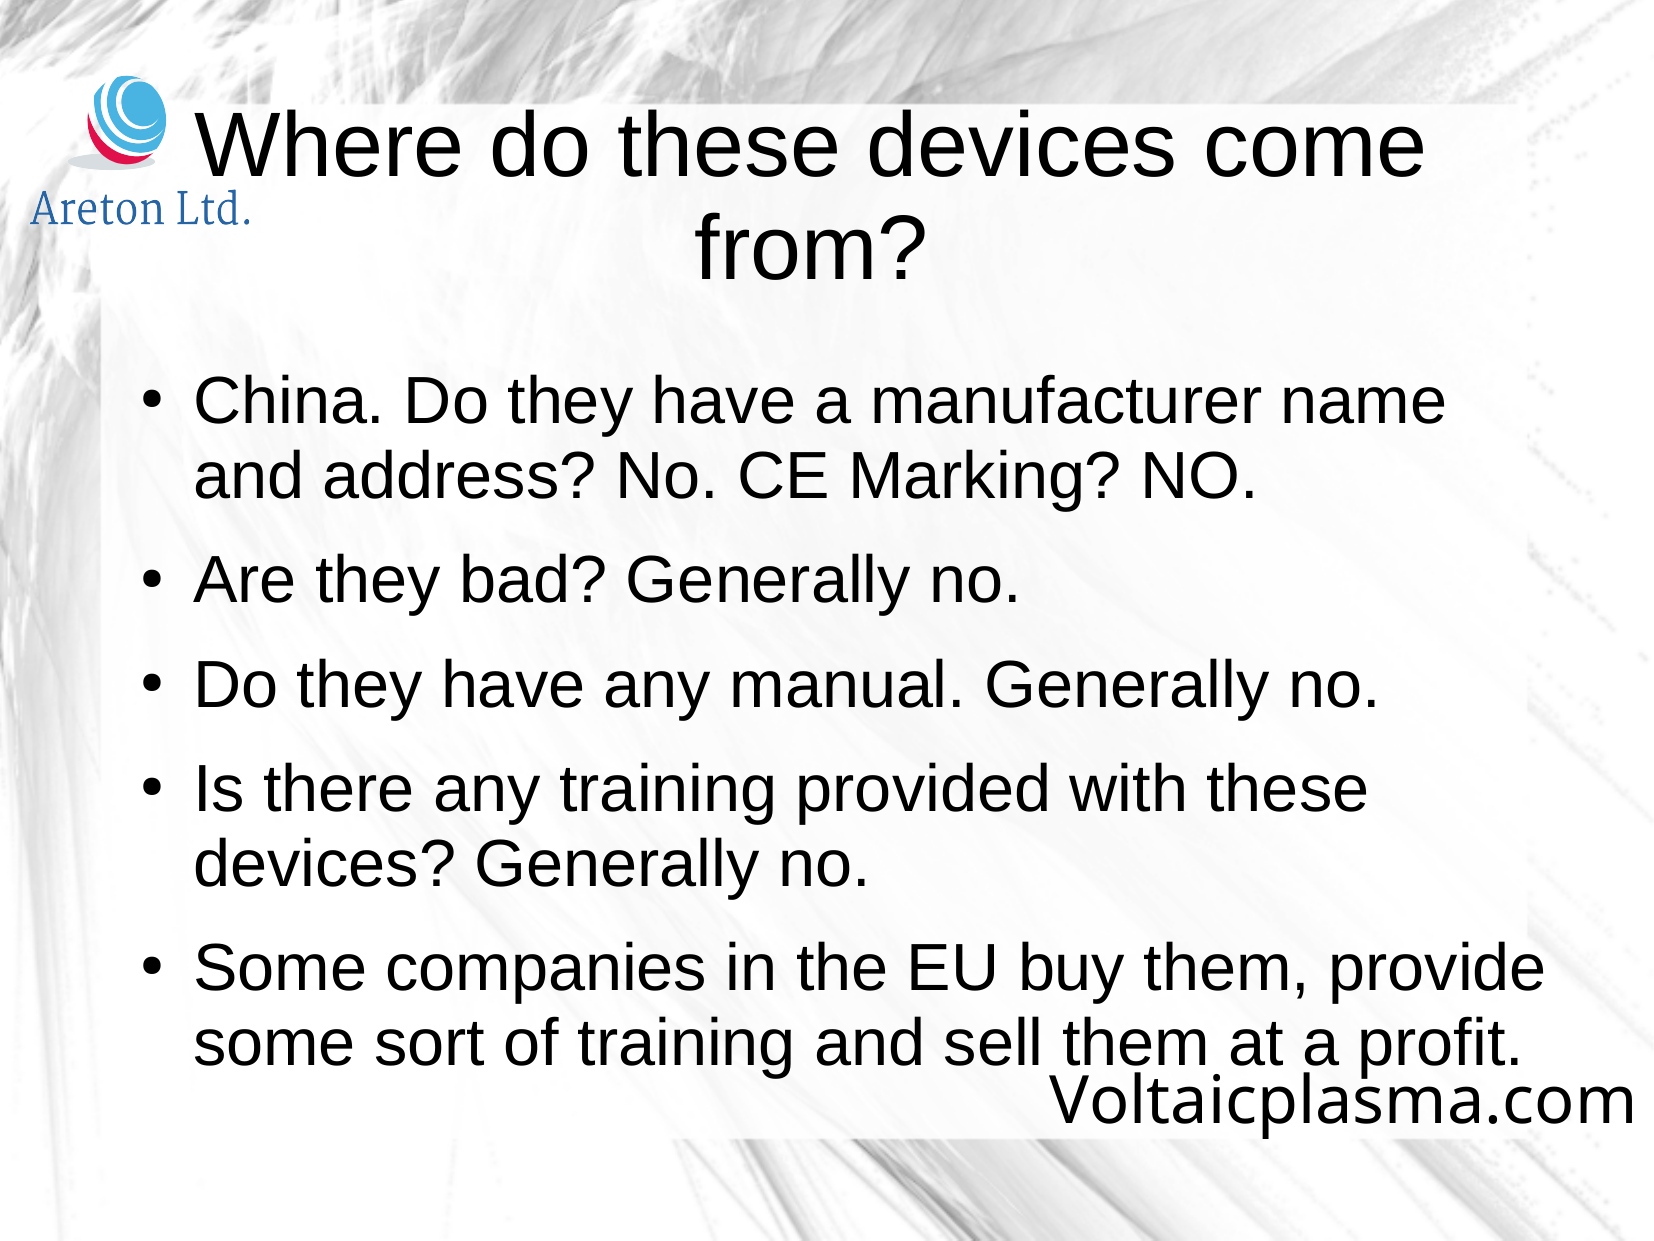

# Where do these devices come from?
China. Do they have a manufacturer name and address? No. CE Marking? NO.
Are they bad? Generally no.
Do they have any manual. Generally no.
Is there any training provided with these devices? Generally no.
Some companies in the EU buy them, provide some sort of training and sell them at a profit.
Voltaicplasma.com